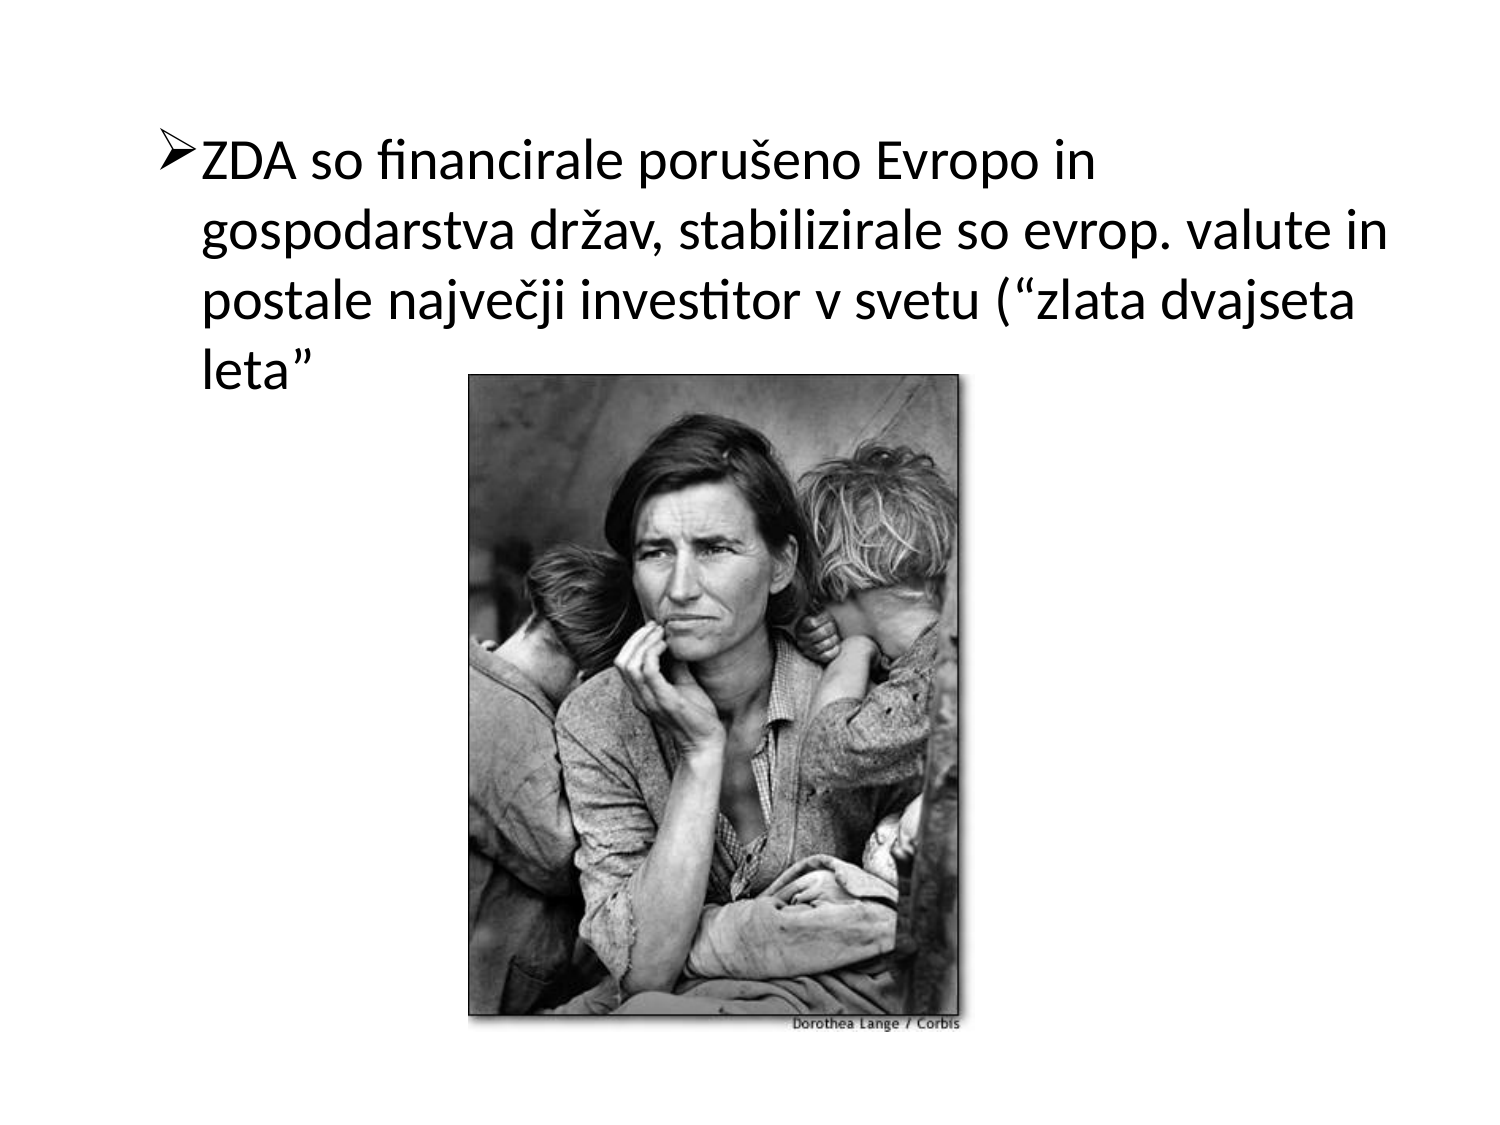

# ZDA so financirale porušeno Evropo in gospodarstva držav, stabilizirale so evrop. valute in postale največji investitor v svetu (“zlata dvajseta leta”